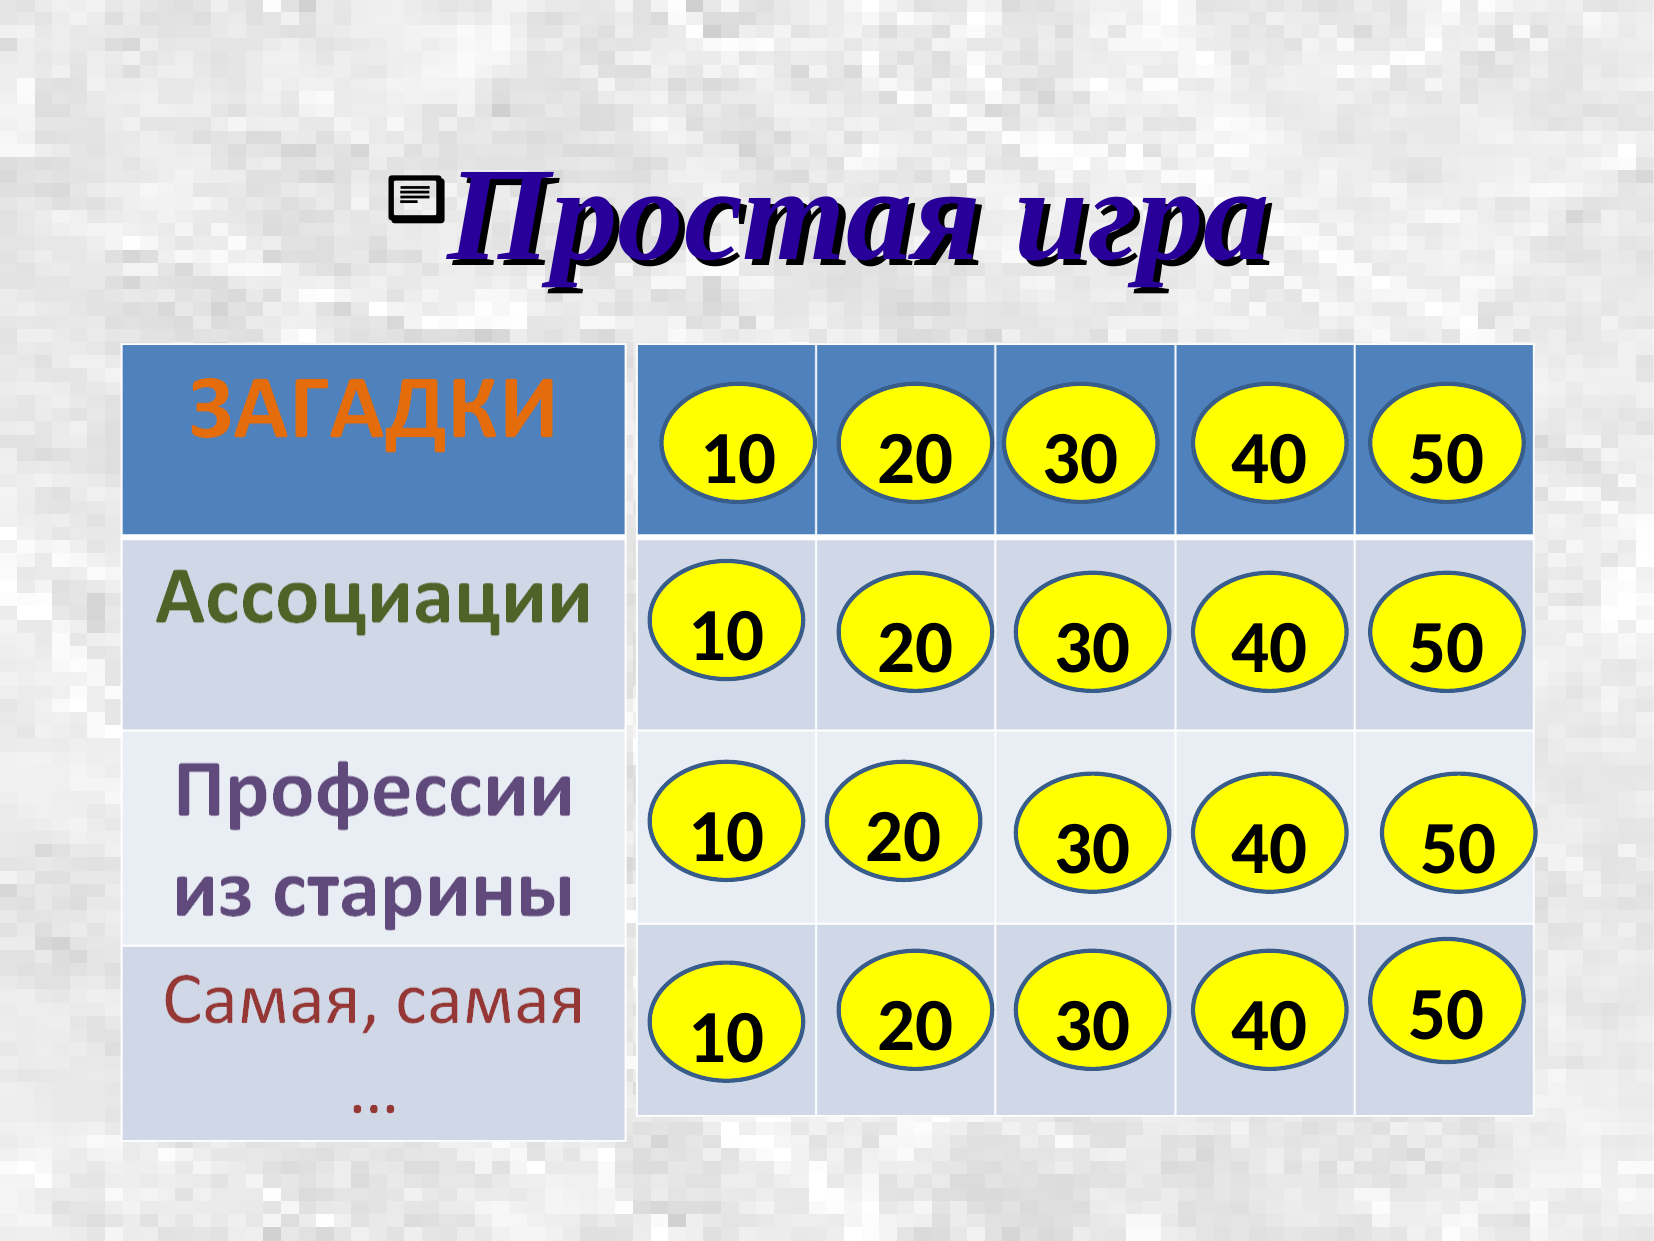

# Простая игра
10
20
30
40
50
10
20
30
40
50
10
20
30
40
50
50
20
30
40
10